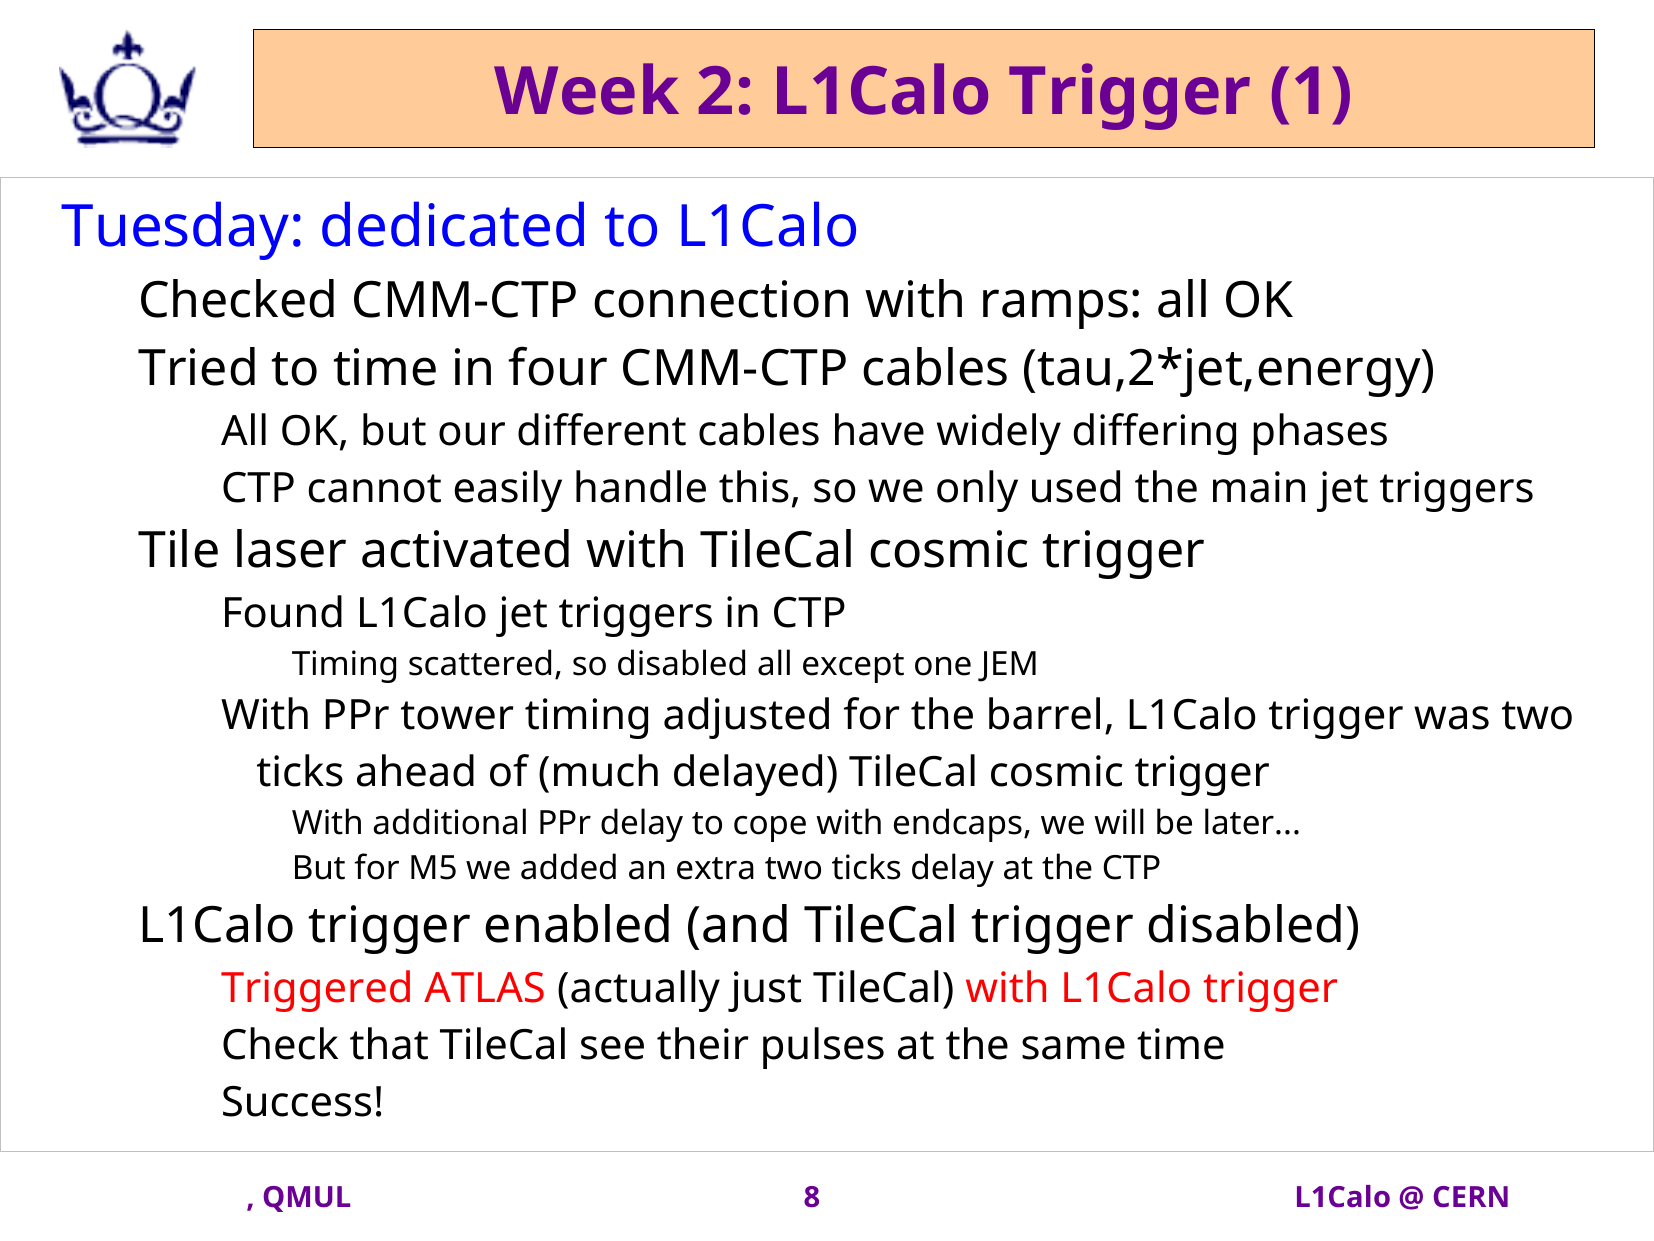

# Week 2: L1Calo Trigger (1)
Tuesday: dedicated to L1Calo
Checked CMM-CTP connection with ramps: all OK
Tried to time in four CMM-CTP cables (tau,2*jet,energy)
All OK, but our different cables have widely differing phases
CTP cannot easily handle this, so we only used the main jet triggers
Tile laser activated with TileCal cosmic trigger
Found L1Calo jet triggers in CTP
Timing scattered, so disabled all except one JEM
With PPr tower timing adjusted for the barrel, L1Calo trigger was two ticks ahead of (much delayed) TileCal cosmic trigger
With additional PPr delay to cope with endcaps, we will be later...
But for M5 we added an extra two ticks delay at the CTP
L1Calo trigger enabled (and TileCal trigger disabled)
Triggered ATLAS (actually just TileCal) with L1Calo trigger
Check that TileCal see their pulses at the same time
Success!